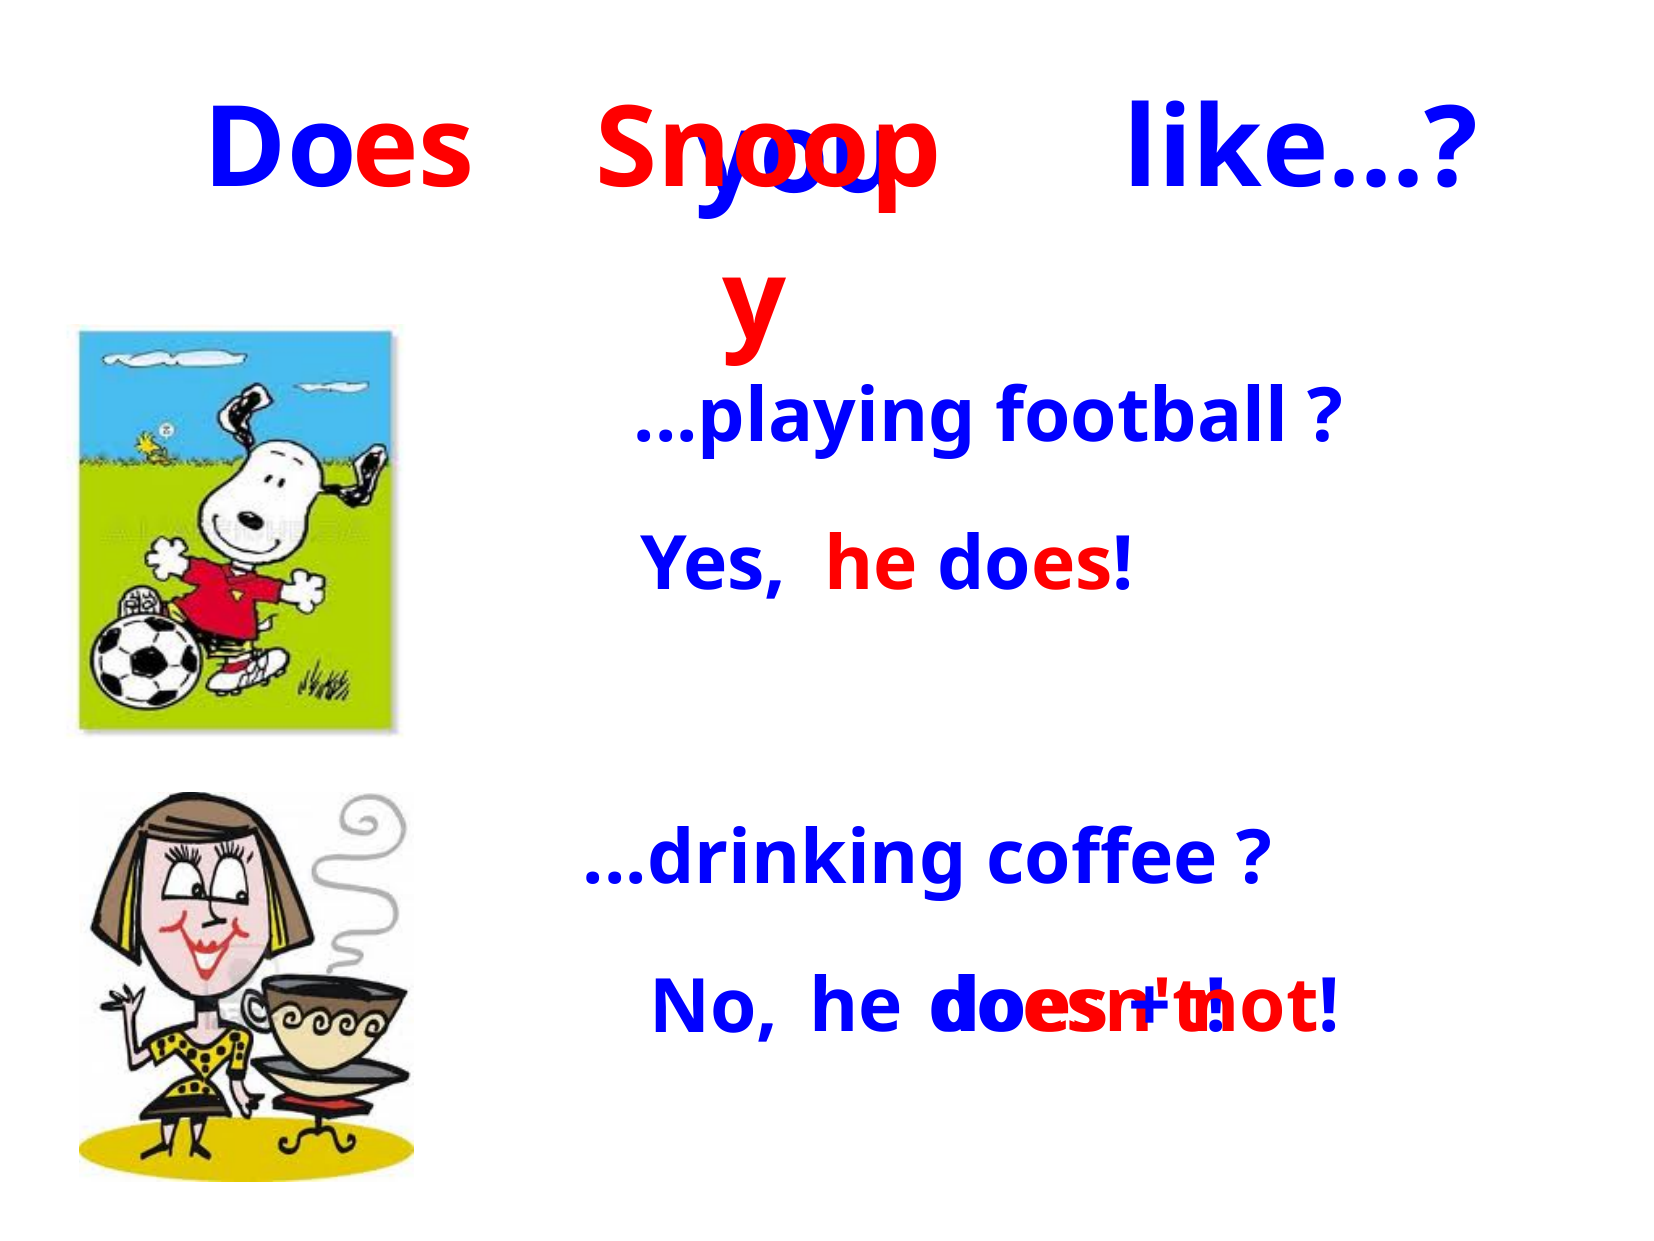

Do
es
Snoopy
like...?
you
...playing football ?
Yes,
he does!
...drinking coffee ?
he
 doesn't!
does + not!
No,